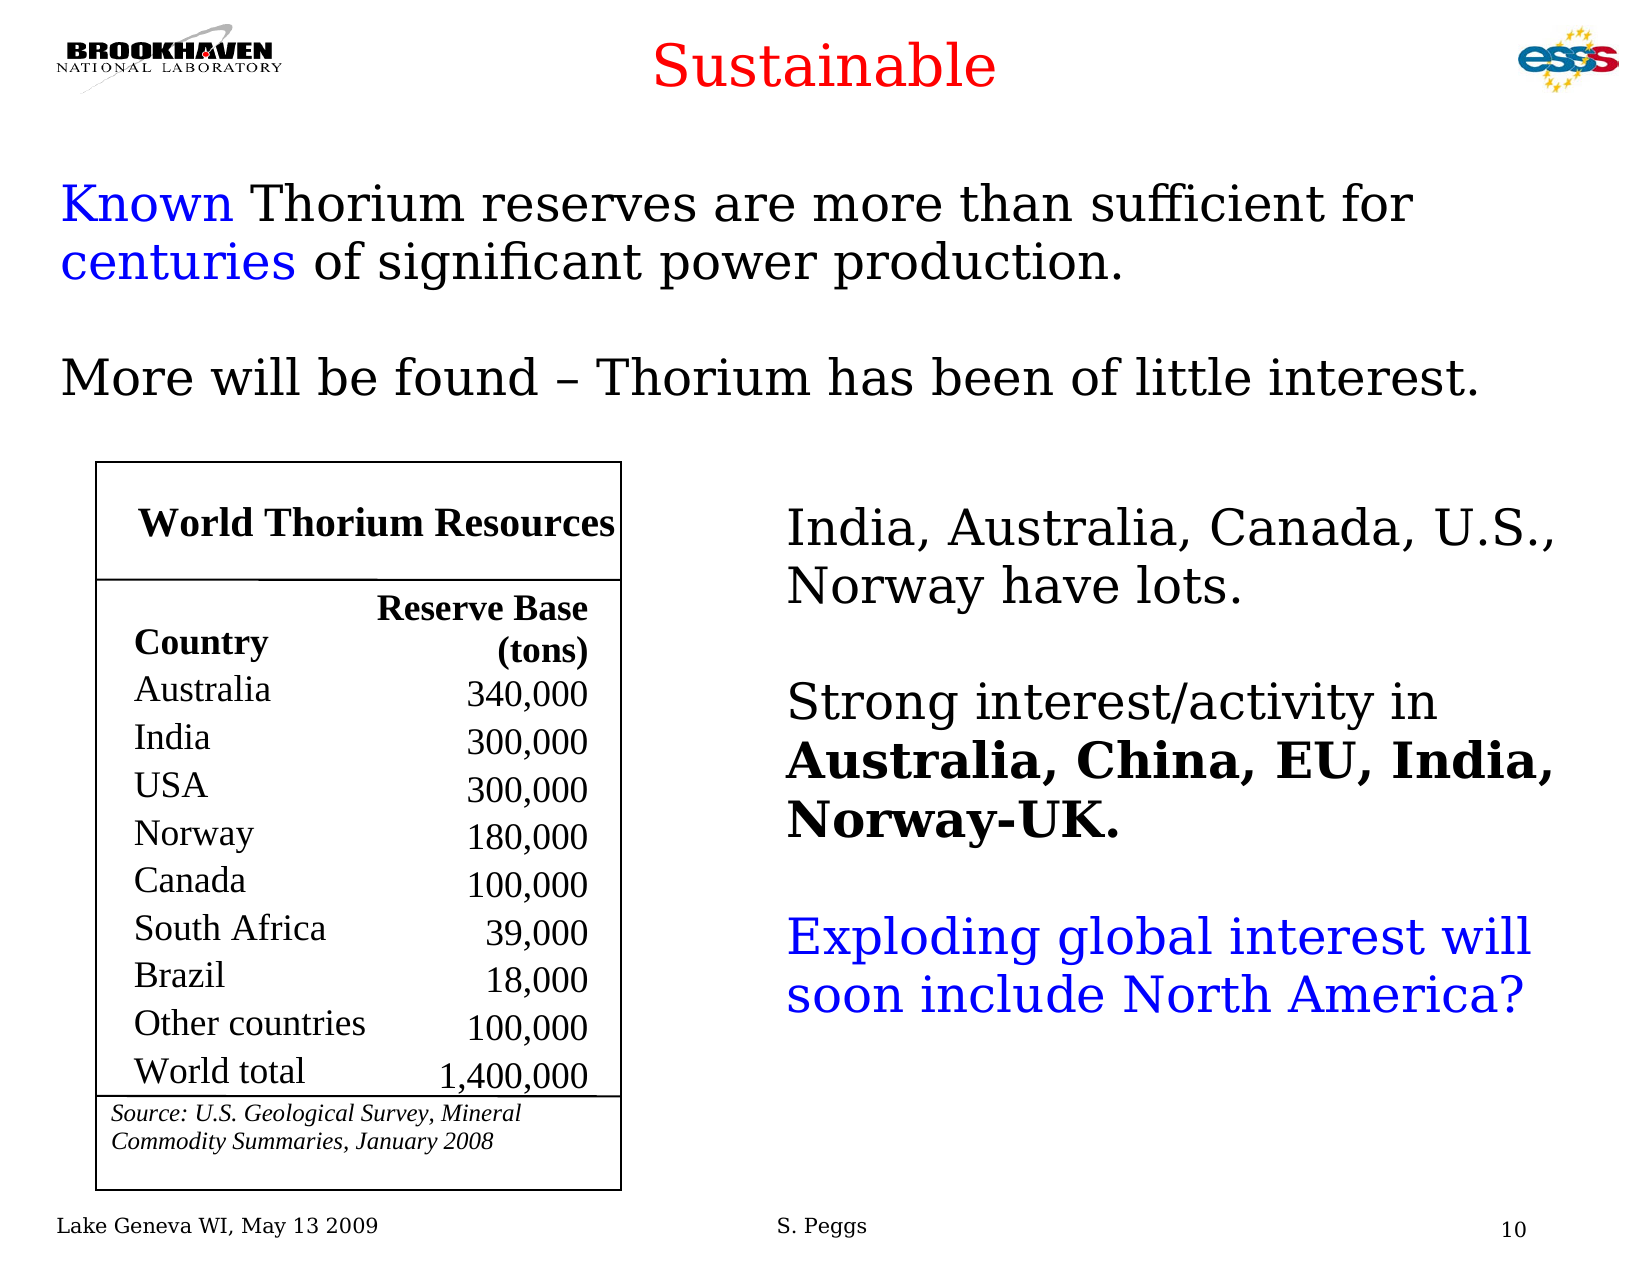

Sustainable
Known Thorium reserves are more than sufficient for centuries of significant power production.
More will be found – Thorium has been of little interest.
World Thorium Resources
Reserve Base (tons)
340,000
300,000
300,000
180,000
100,000
39,000
18,000
100,000
1,400,000
Country
Australia
India
USA
Norway
Canada
South Africa
Brazil
Other countries
World total
Source: U.S. Geological Survey, Mineral Commodity Summaries, January 2008
India, Australia, Canada, U.S., Norway have lots.
Strong interest/activity in Australia, China, EU, India, Norway-UK.
Exploding global interest will soon include North America?